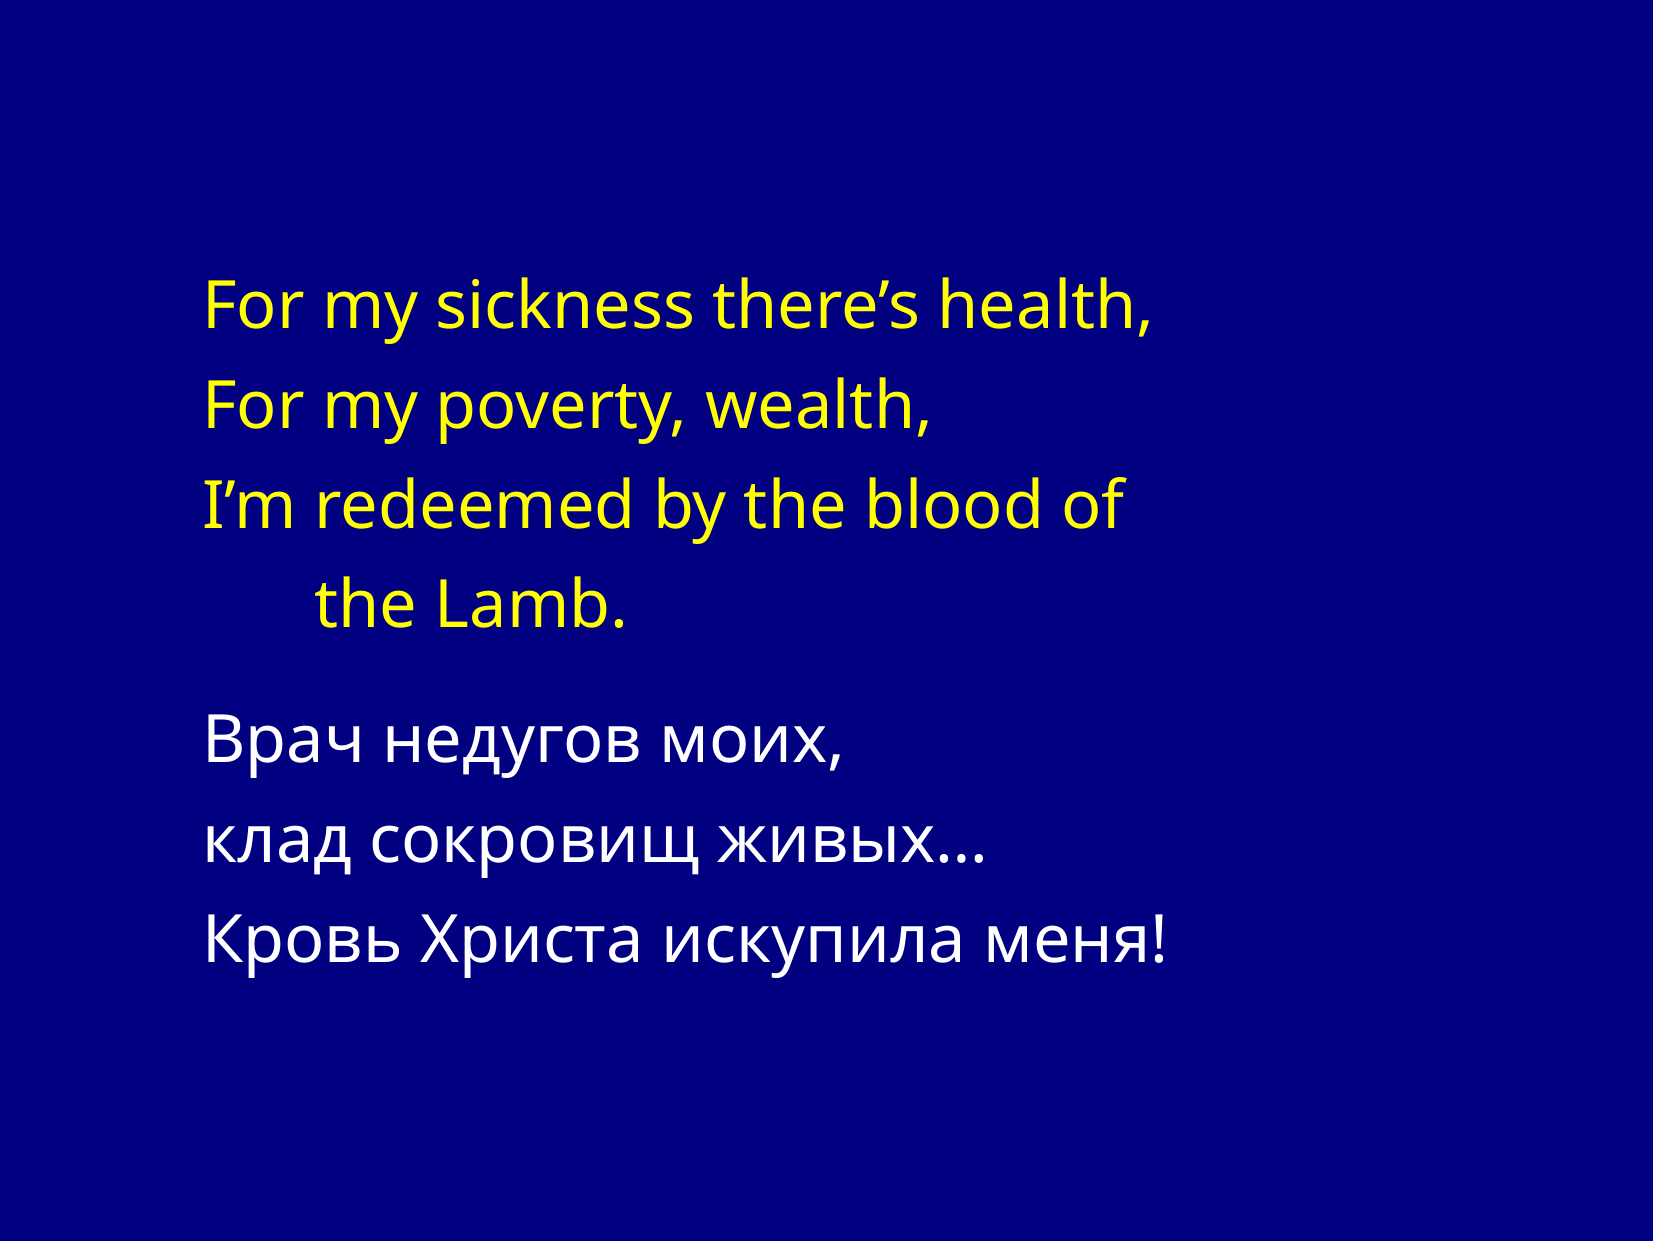

For my sickness there’s health,
	For my poverty, wealth,
	I’m redeemed by the blood of
		the Lamb.
	Врач недугов моих,
	клад сокровищ живых…
	Кровь Христа искупила меня!